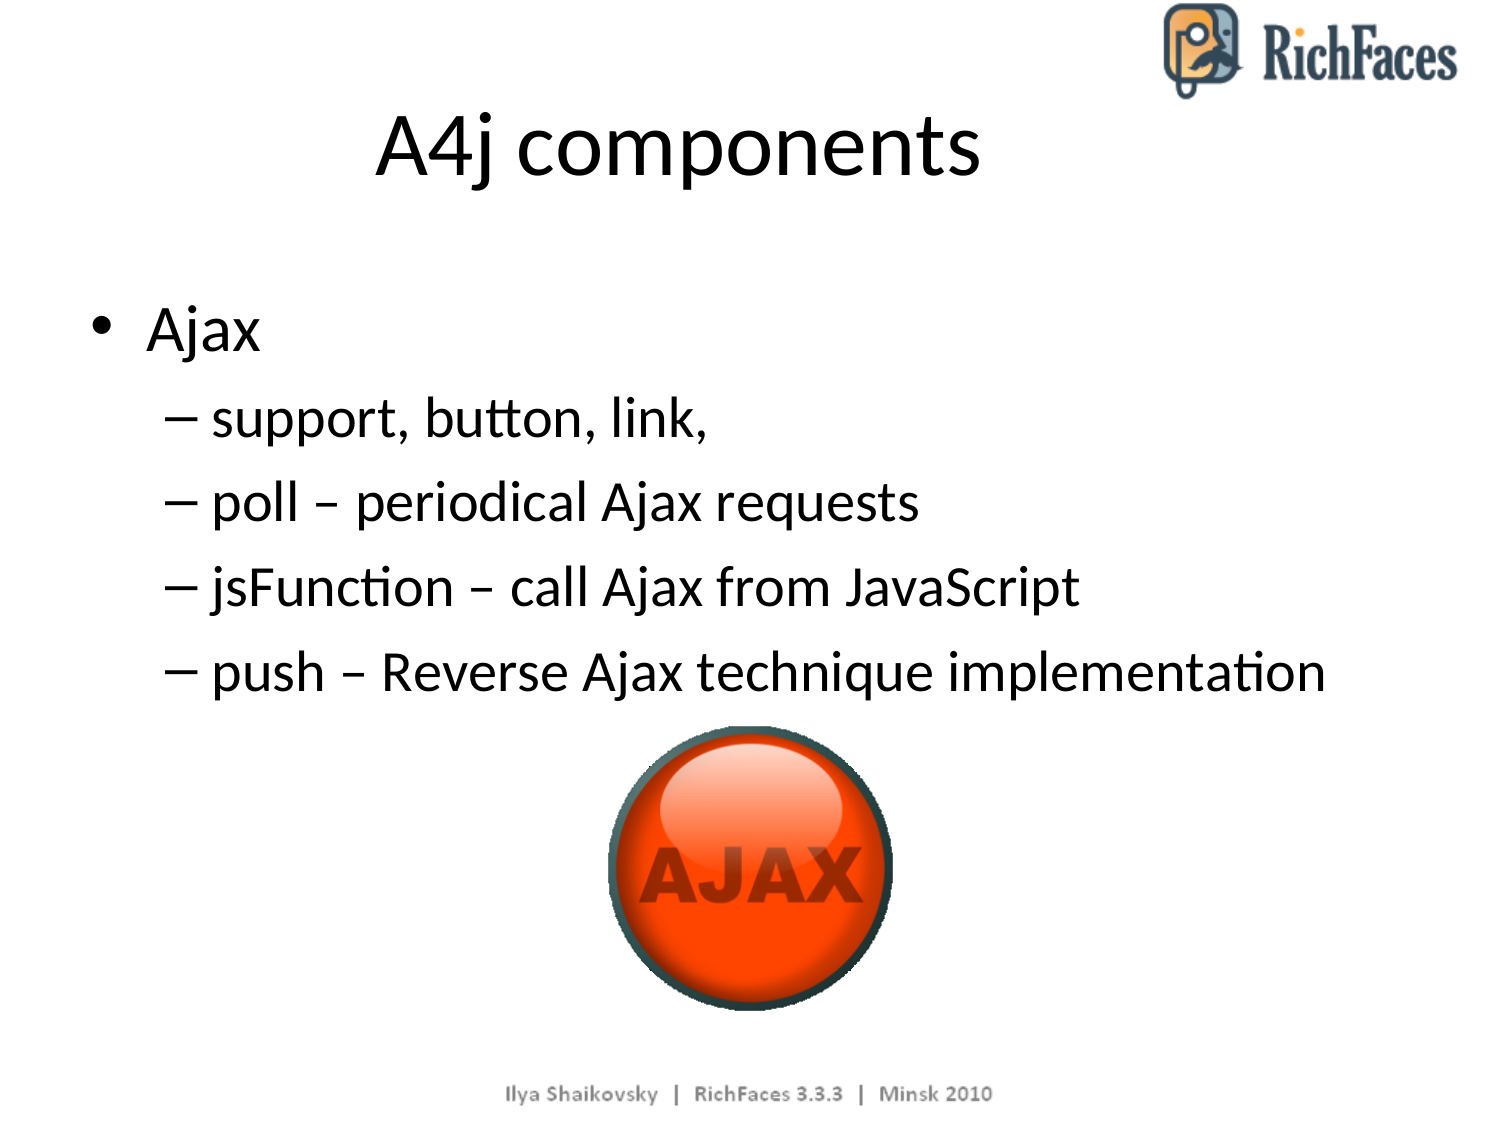

# A4j components
Ajax
support, button, link,
poll – periodical Ajax requests
jsFunction – call Ajax from JavaScript
push – Reverse Ajax technique implementation